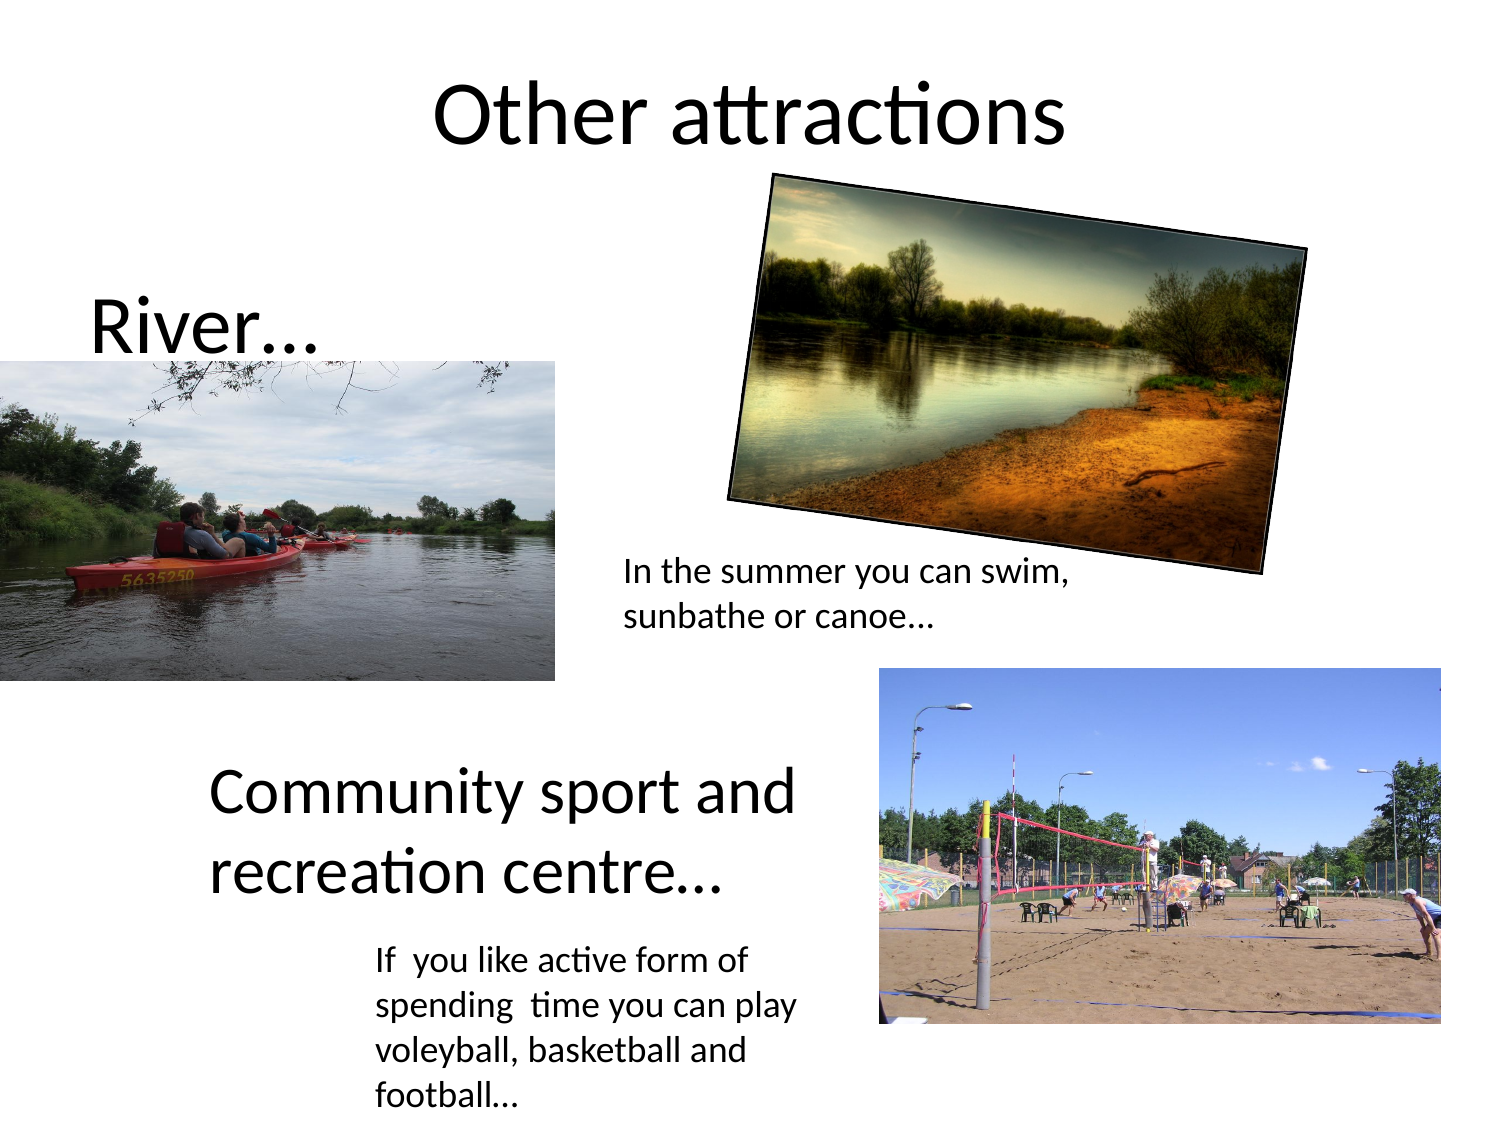

# Other attractions
River…
In the summer you can swim, sunbathe or canoe...
Community sport and recreation centre…
If you like active form of spending time you can play voleyball, basketball and football…